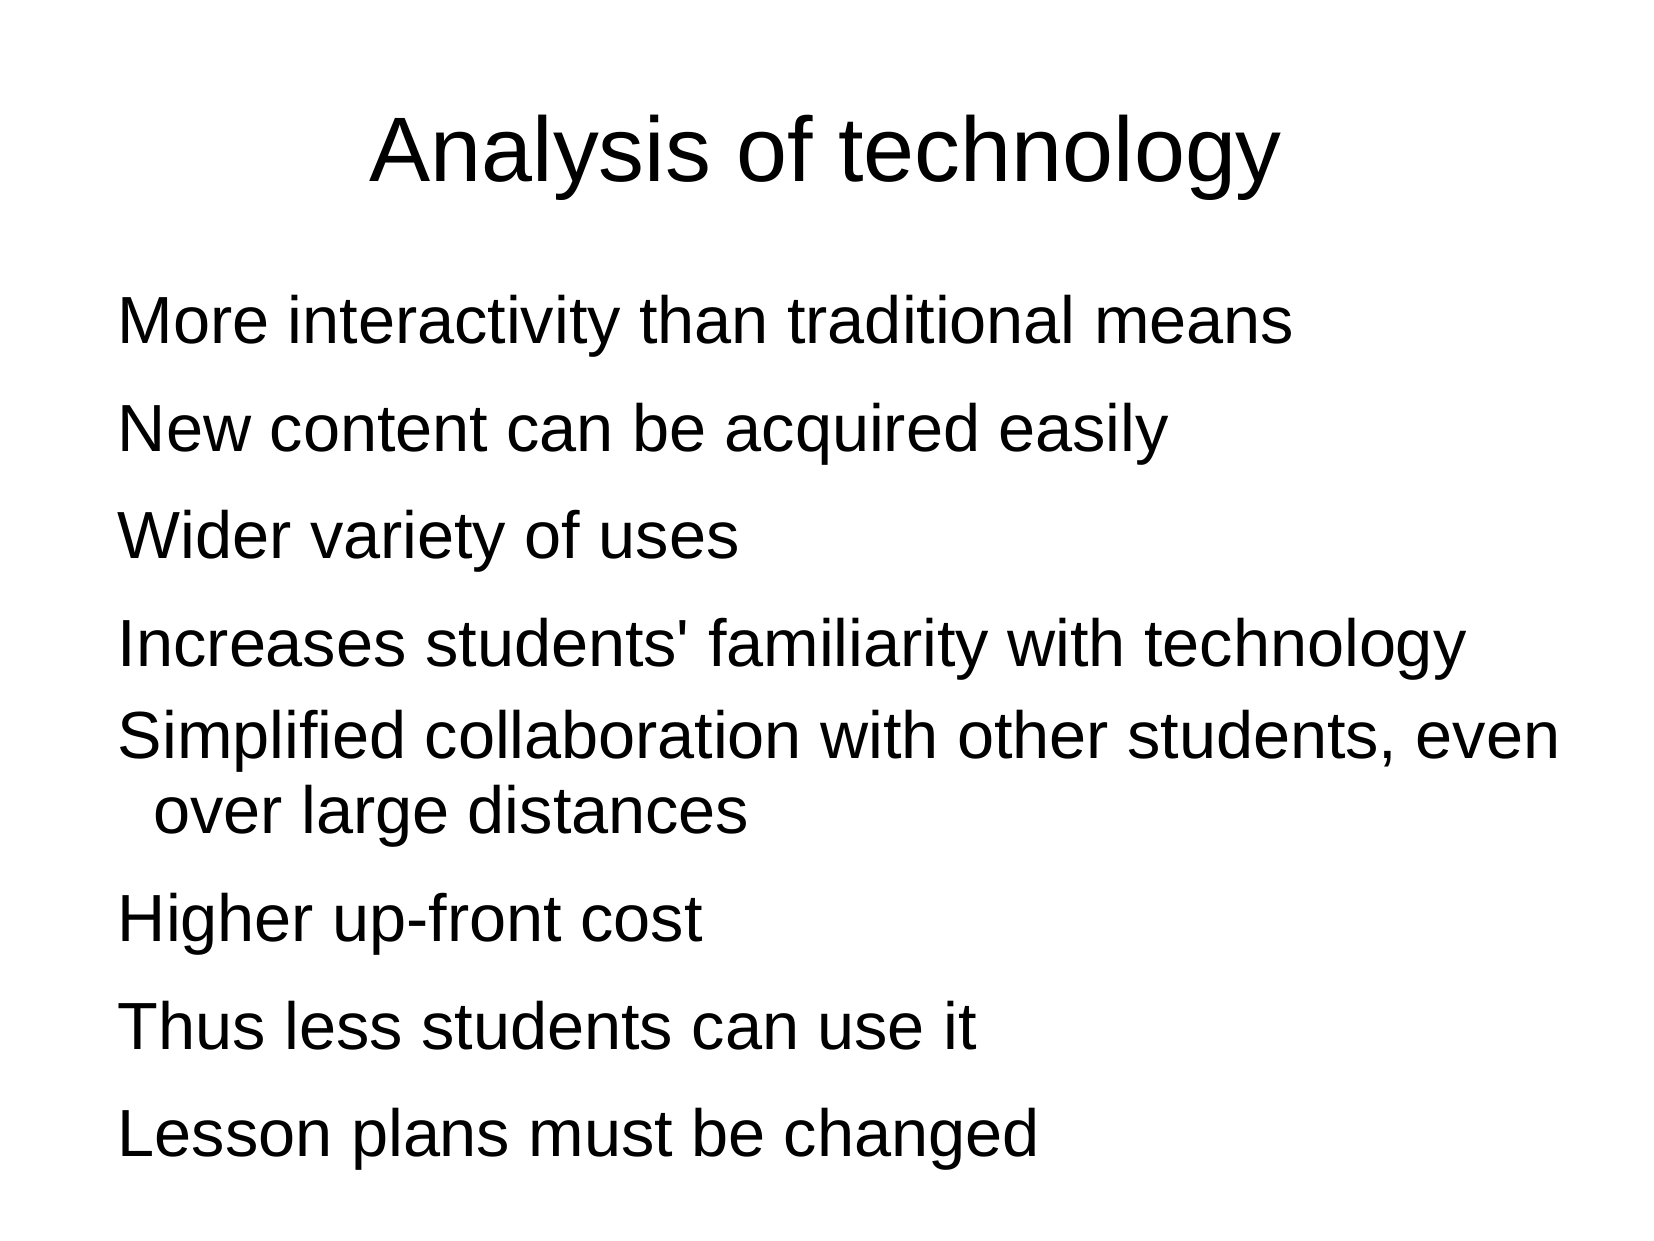

# Analysis of technology
More interactivity than traditional means
New content can be acquired easily
Wider variety of uses
Increases students' familiarity with technology
Simplified collaboration with other students, even over large distances
Higher up-front cost
Thus less students can use it
Lesson plans must be changed